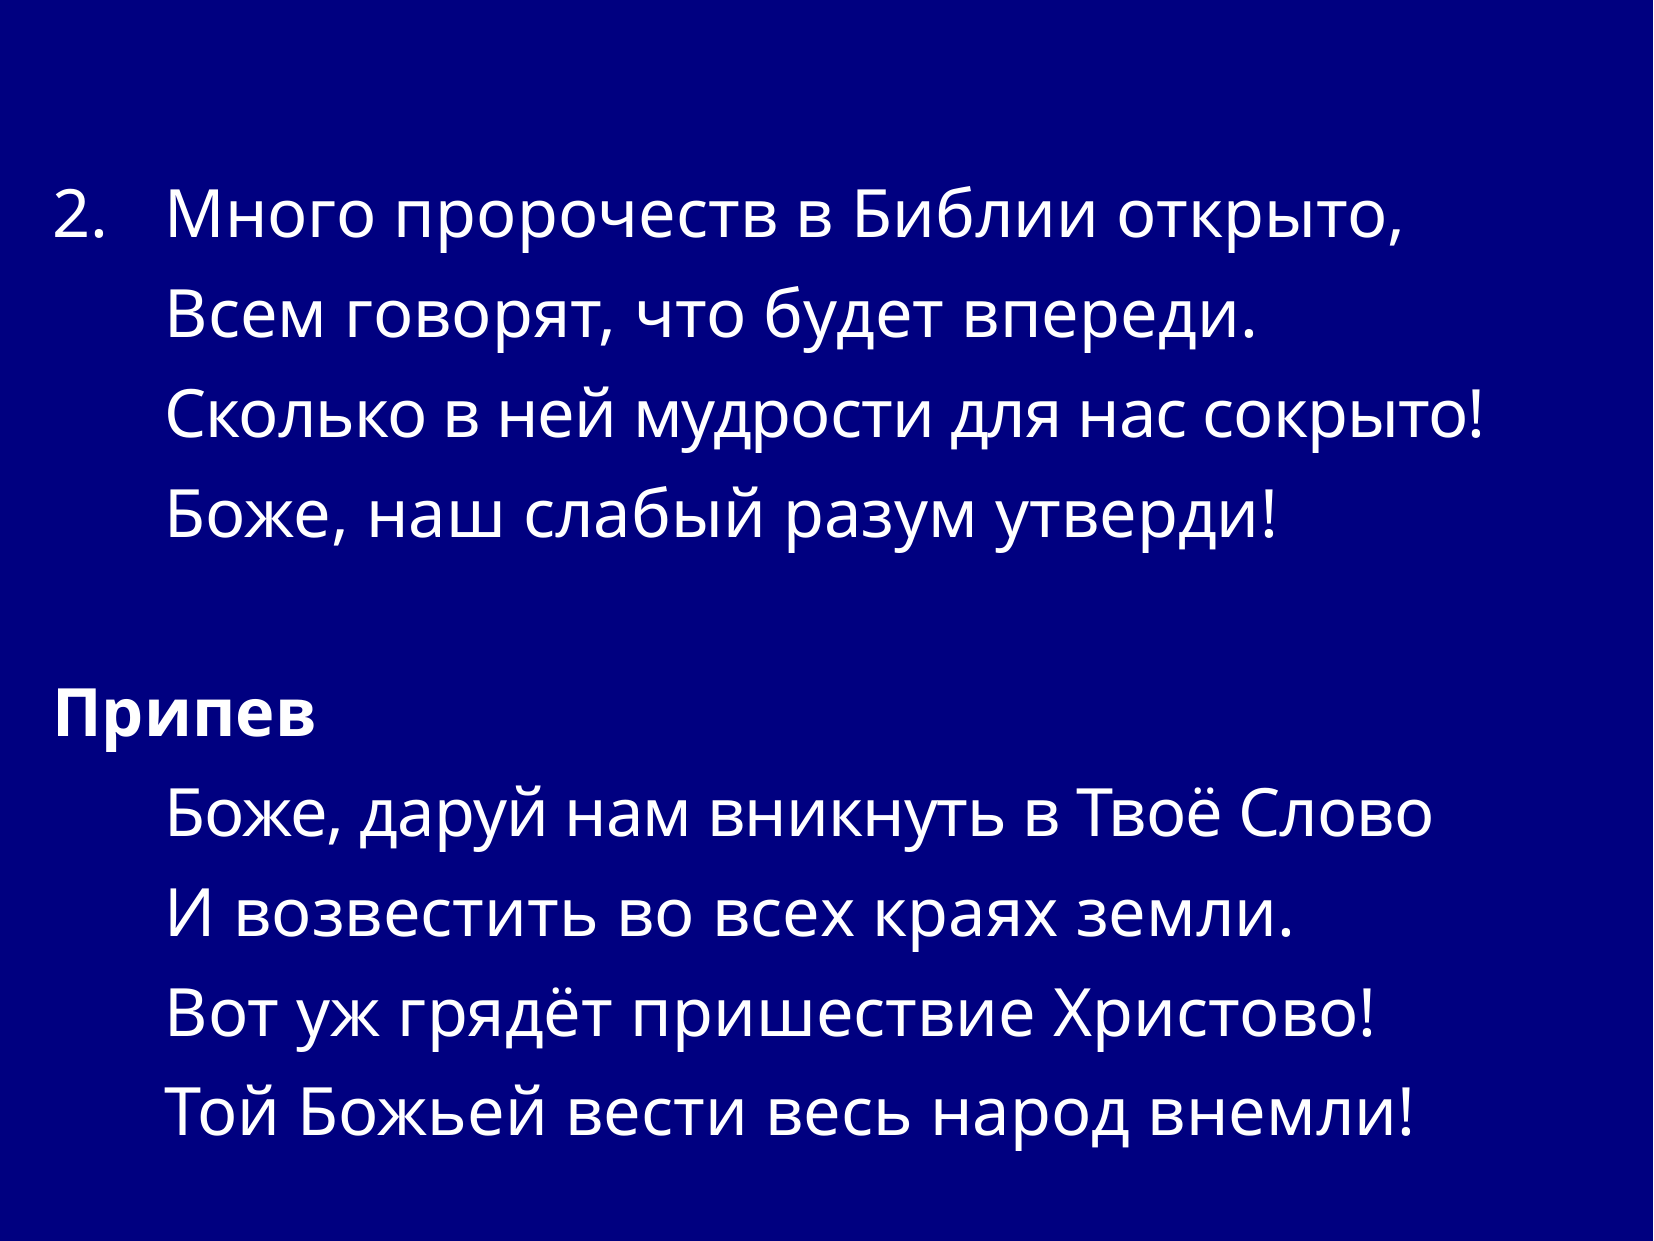

2.	Много пророчеств в Библии открыто,
	Всем говорят, что будет впереди.
	Сколько в ней мудрости для нас сокрыто!
	Боже, наш слабый разум утверди!
Припев
	Боже, даруй нам вникнуть в Твоё Слово
	И возвестить во всех краях земли.
	Вот уж грядёт пришествие Христово!
	Той Божьей вести весь народ внемли!